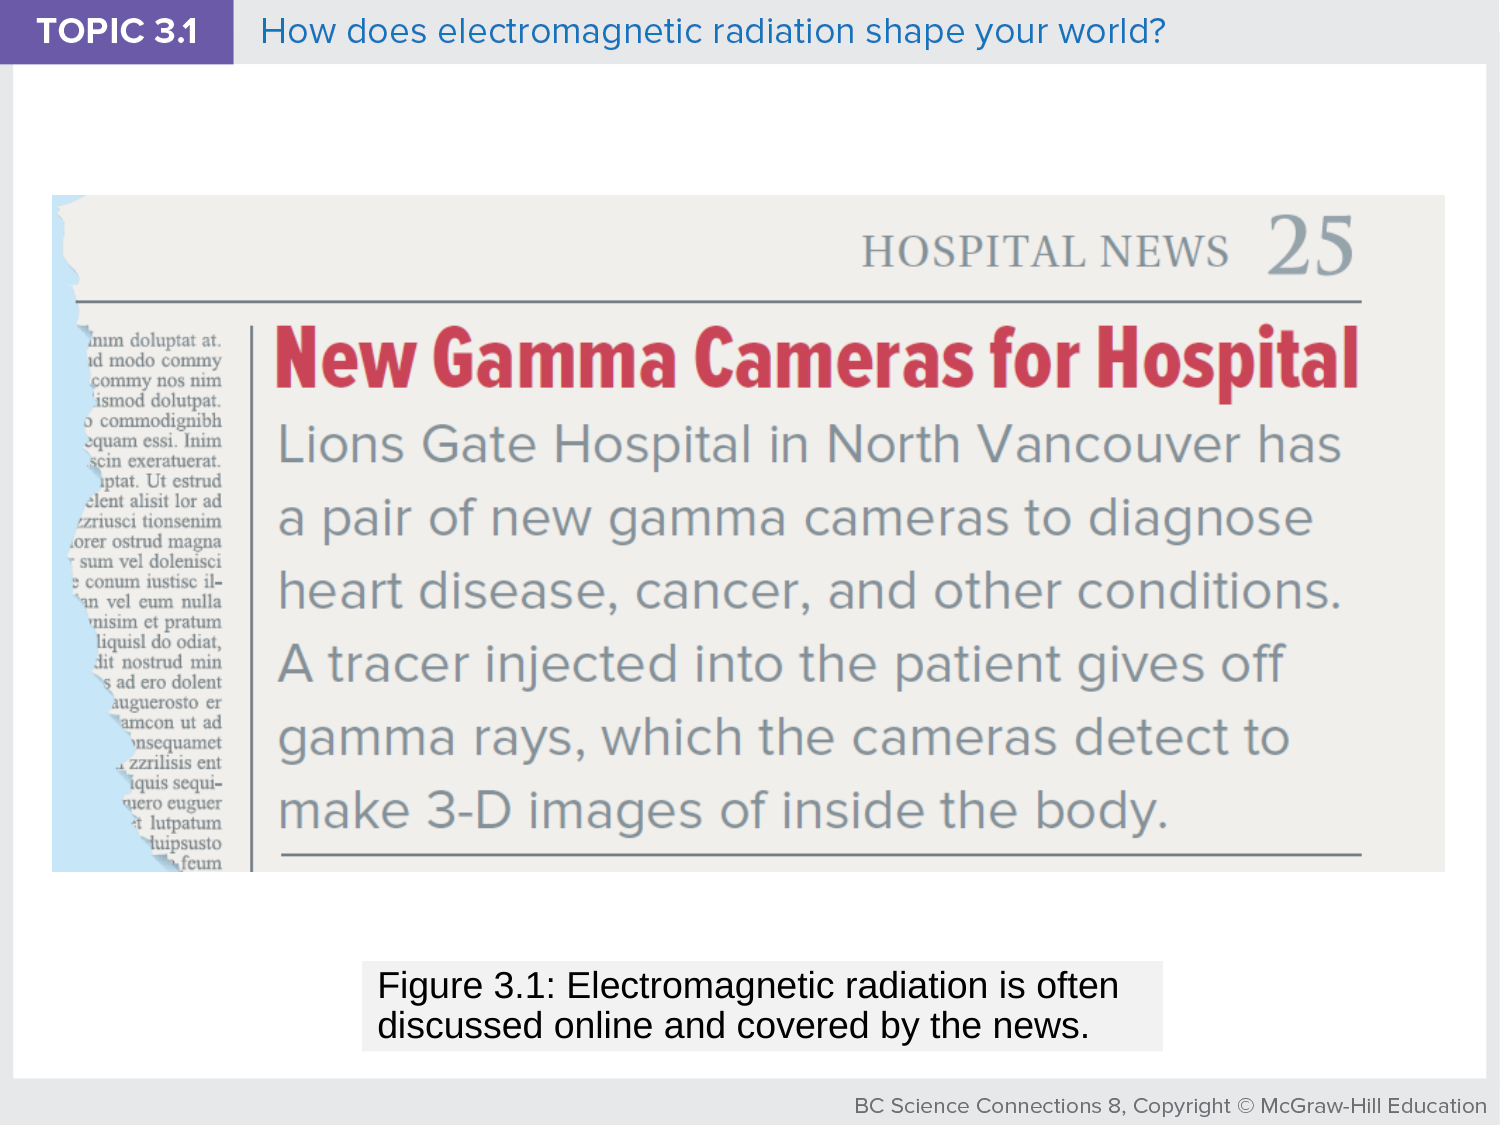

# Figure 3.1: Electromagnetic radiation is often discussed online and covered by the news.